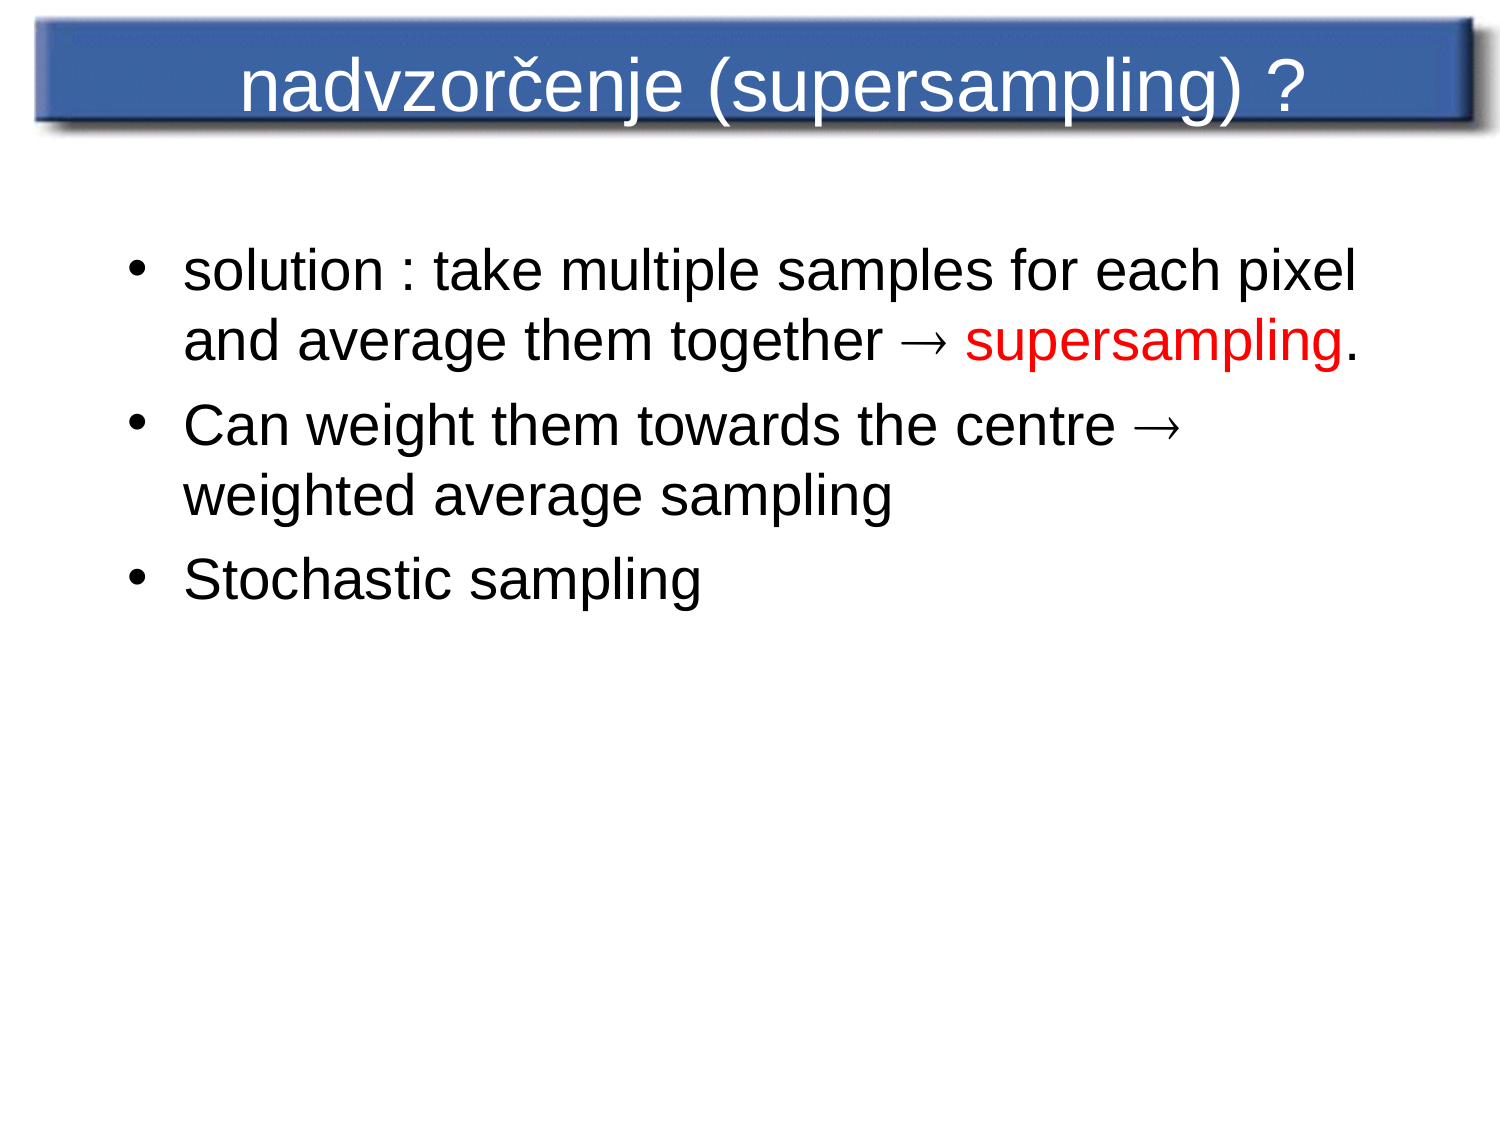

# nadvzorčenje (supersampling) ?
solution : take multiple samples for each pixel and average them together  supersampling.
Can weight them towards the centre  weighted average sampling
Stochastic sampling